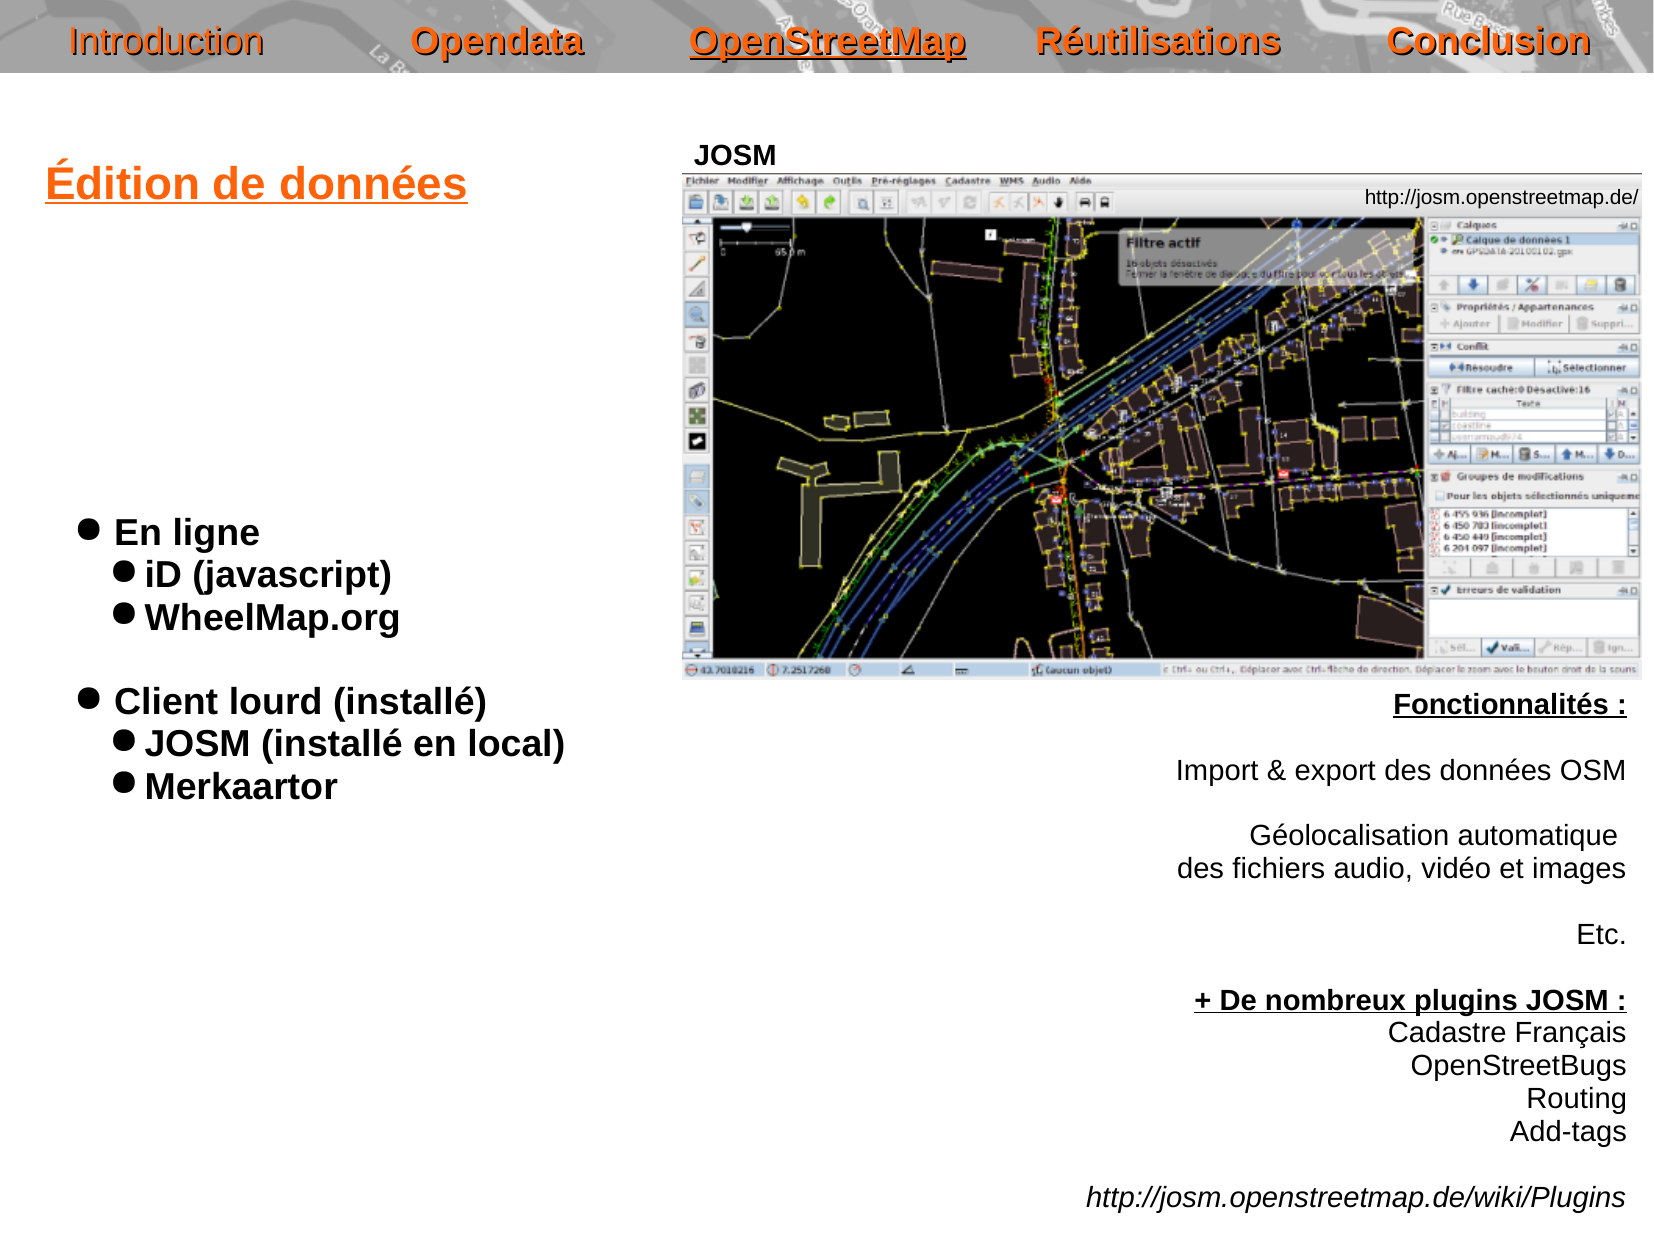

| Introduction | Opendata | OpenStreetMap | Réutilisations | Conclusion |
| --- | --- | --- | --- | --- |
JOSM
Édition de données
http://josm.openstreetmap.de/
 En ligne
iD (javascript)
WheelMap.org
 Client lourd (installé)
JOSM (installé en local)
Merkaartor
Fonctionnalités :
Import & export des données OSM
Géolocalisation automatique
des fichiers audio, vidéo et images
Etc.
+ De nombreux plugins JOSM :
Cadastre Français
OpenStreetBugs
Routing
Add-tags
http://josm.openstreetmap.de/wiki/Plugins